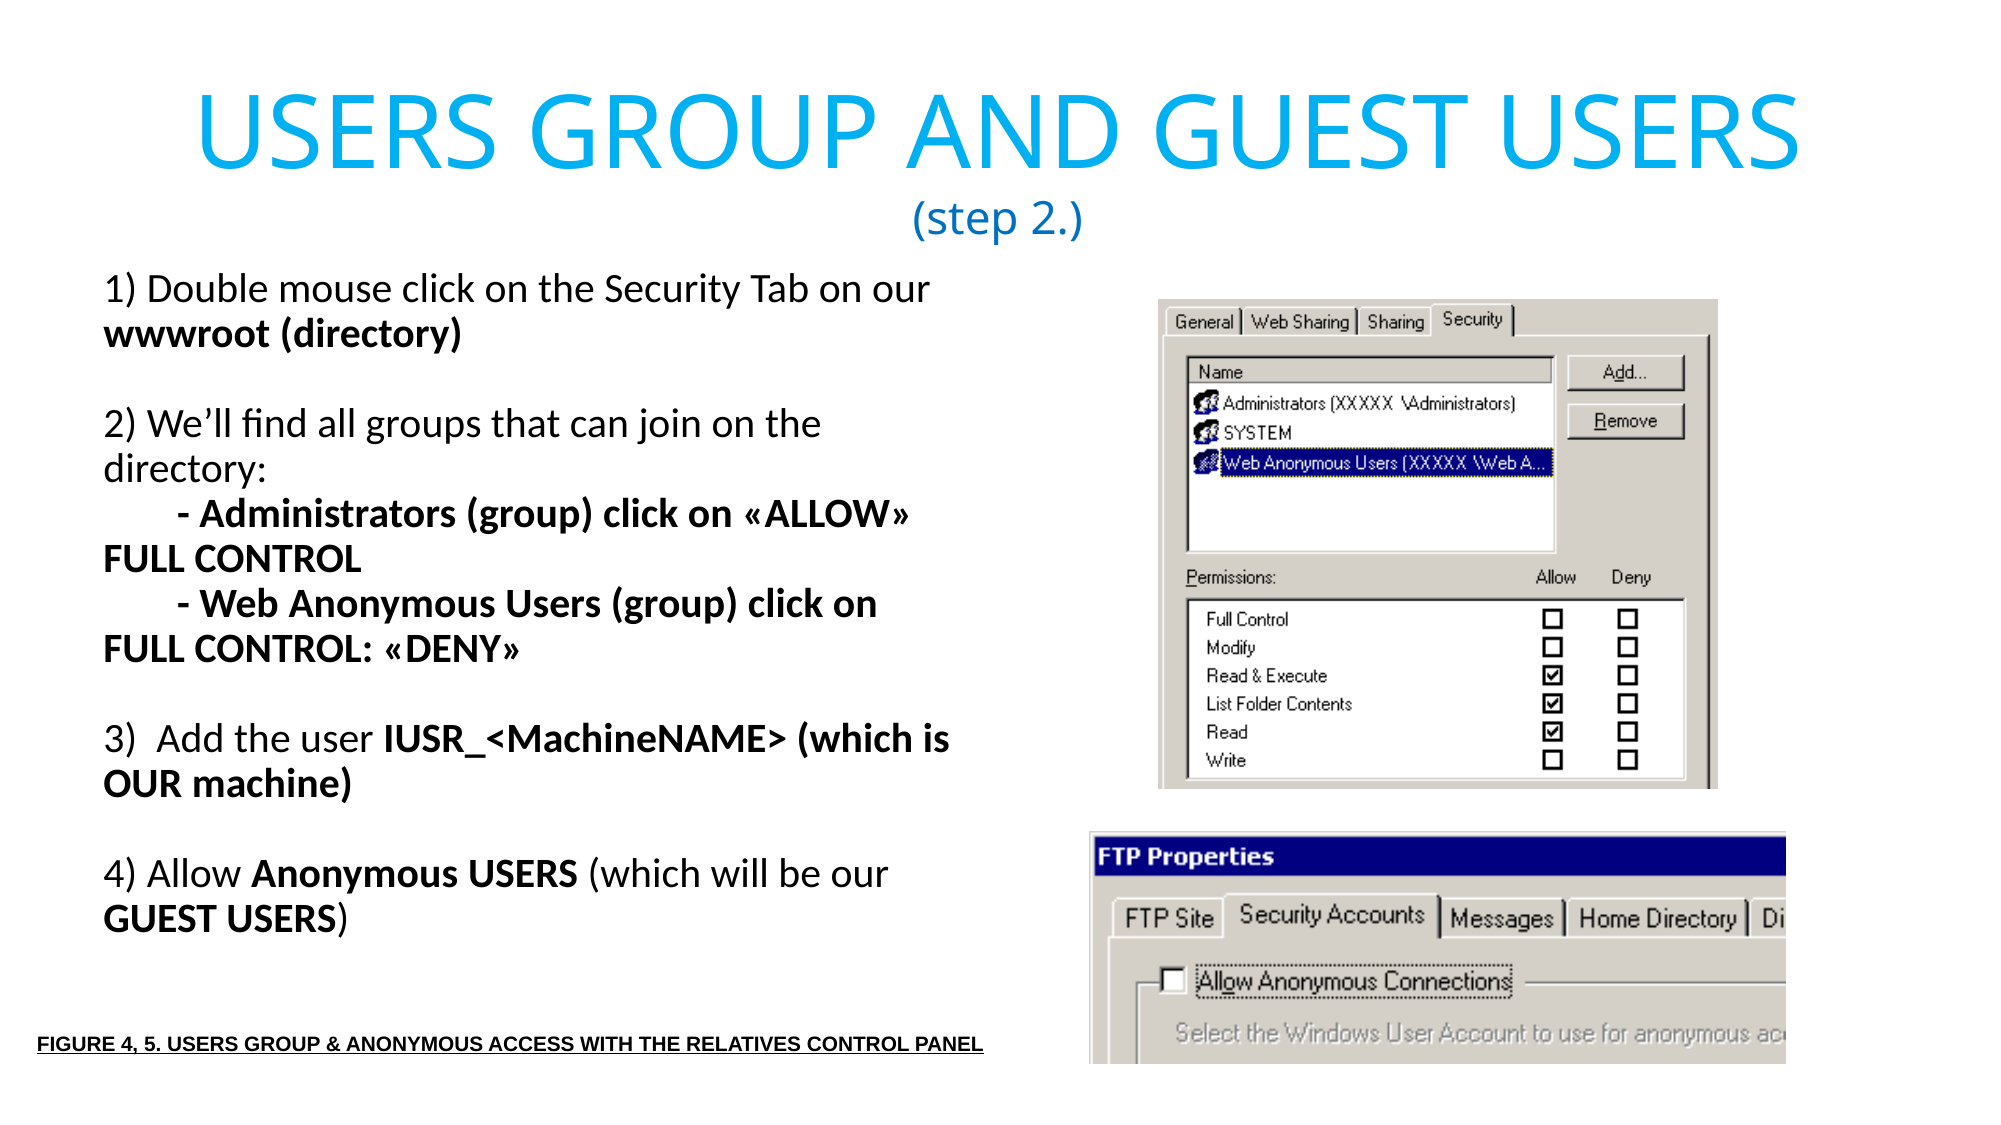

# USERS GROUP AND GUEST USERS (step 2.)
1) Double mouse click on the Security Tab on our wwwroot (directory)
2) We’ll find all groups that can join on the directory:
	- Administrators (group) click on «ALLOW» FULL CONTROL
	- Web Anonymous Users (group) click on FULL CONTROL: «DENY»
3) Add the user IUSR_<MachineNAME> (which is OUR machine)
4) Allow Anonymous USERS (which will be our GUEST USERS)
FIGURE 4, 5. USERS GROUP & ANONYMOUS ACCESS WITH THE RELATIVES CONTROL PANEL